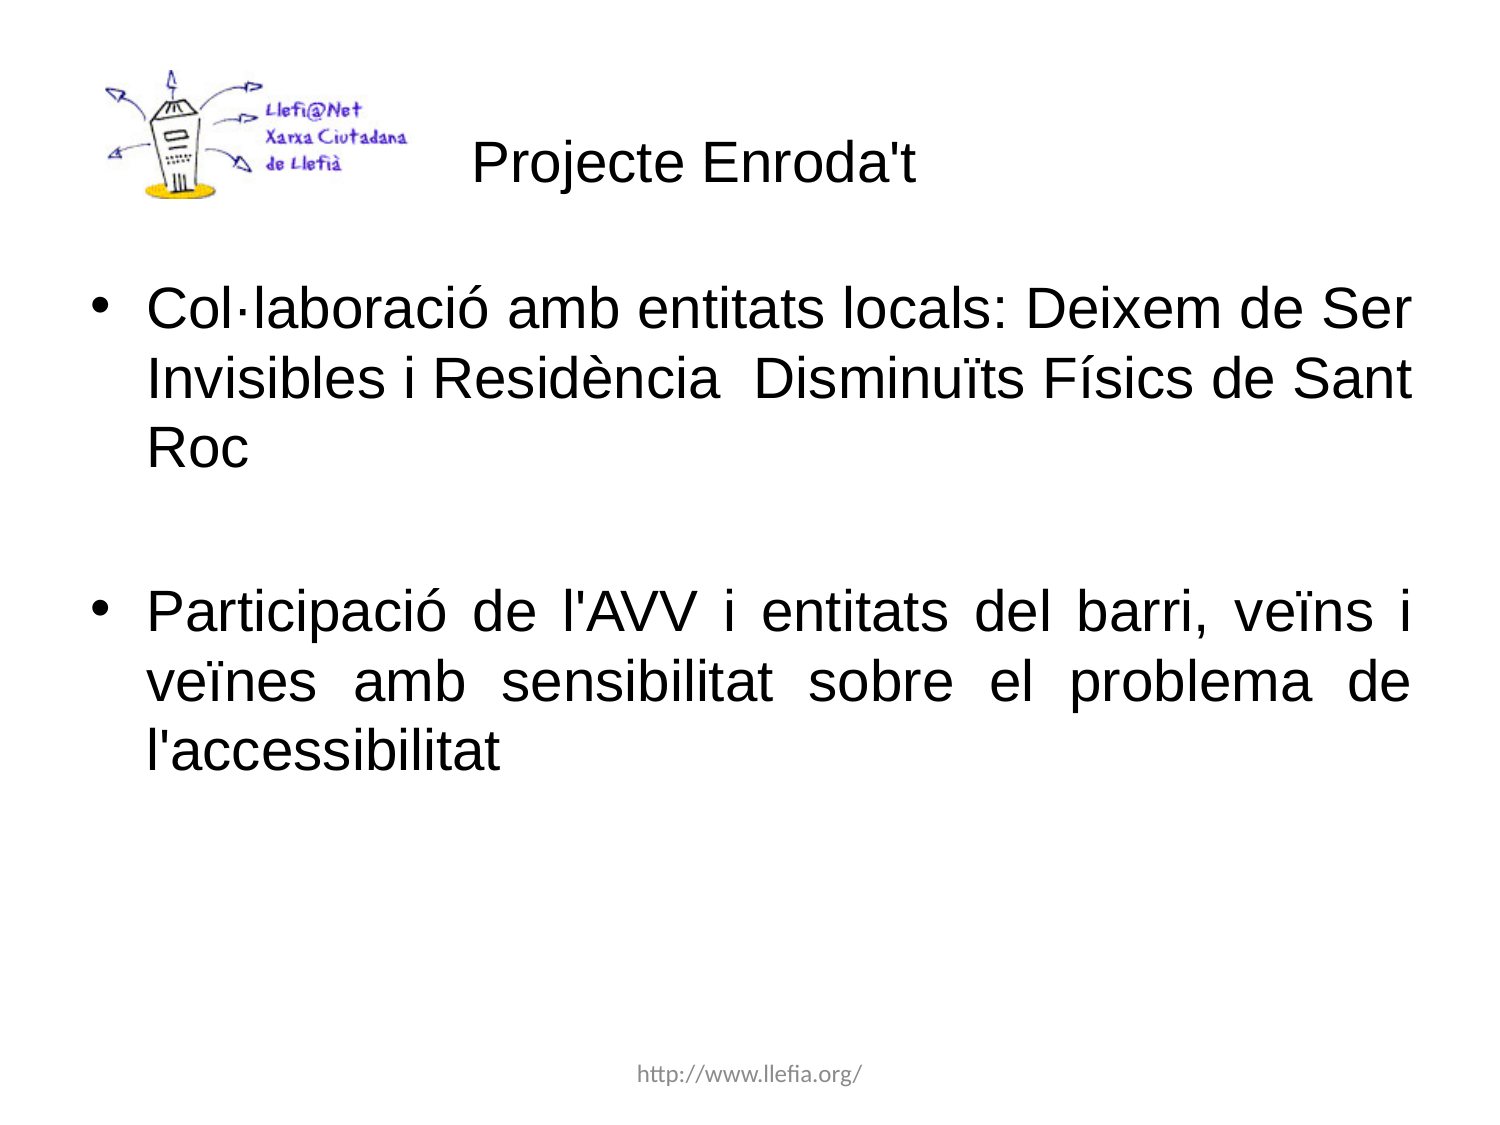

Projecte Enroda't
# Col·laboració amb entitats locals: Deixem de Ser Invisibles i Residència Disminuïts Físics de Sant Roc
Participació de l'AVV i entitats del barri, veïns i veïnes amb sensibilitat sobre el problema de l'accessibilitat
http://www.llefia.org/